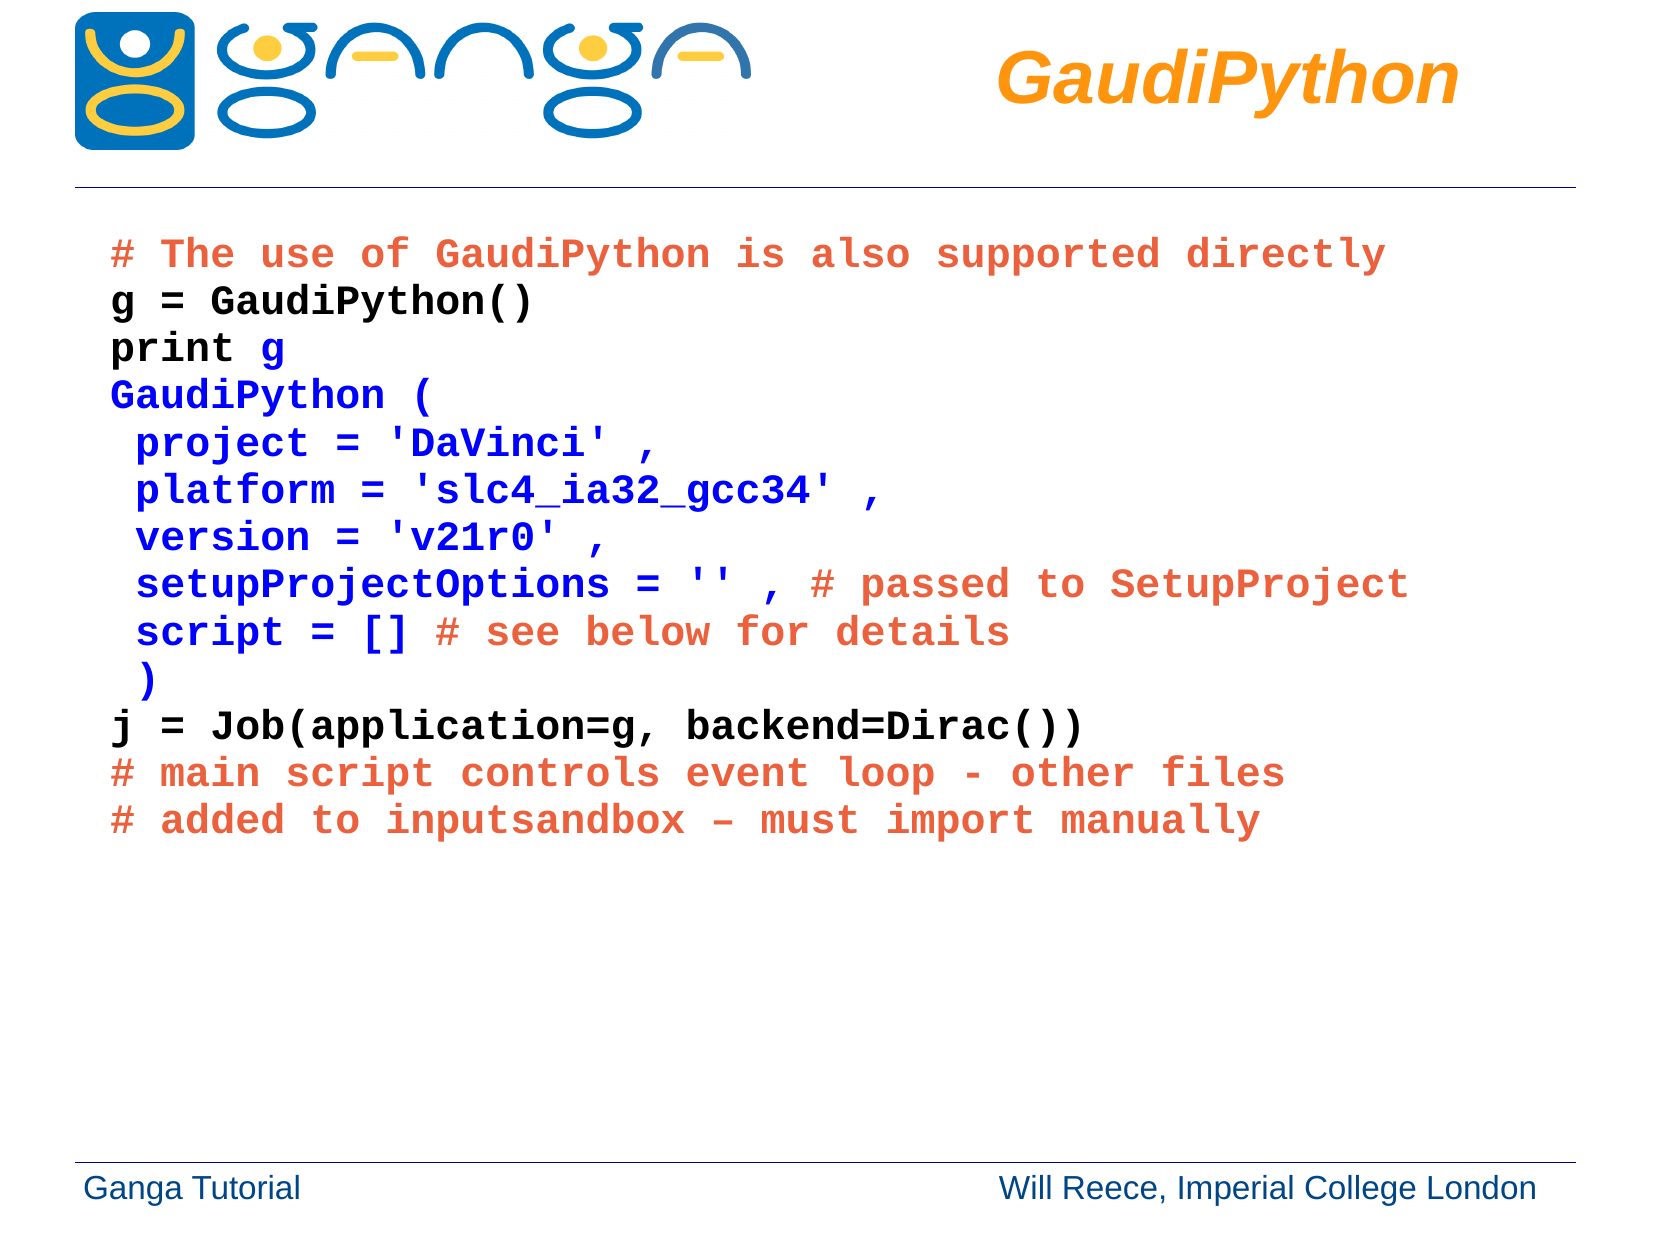

# GaudiPython
# The use of GaudiPython is also supported directly
g = GaudiPython()
print g
GaudiPython (
 project = 'DaVinci' ,
 platform = 'slc4_ia32_gcc34' ,
 version = 'v21r0' ,
 setupProjectOptions = '' , # passed to SetupProject
 script = [] # see below for details
 )
j = Job(application=g, backend=Dirac())
# main script controls event loop - other files
# added to inputsandbox – must import manually
Ganga Tutorial
Will Reece, Imperial College London